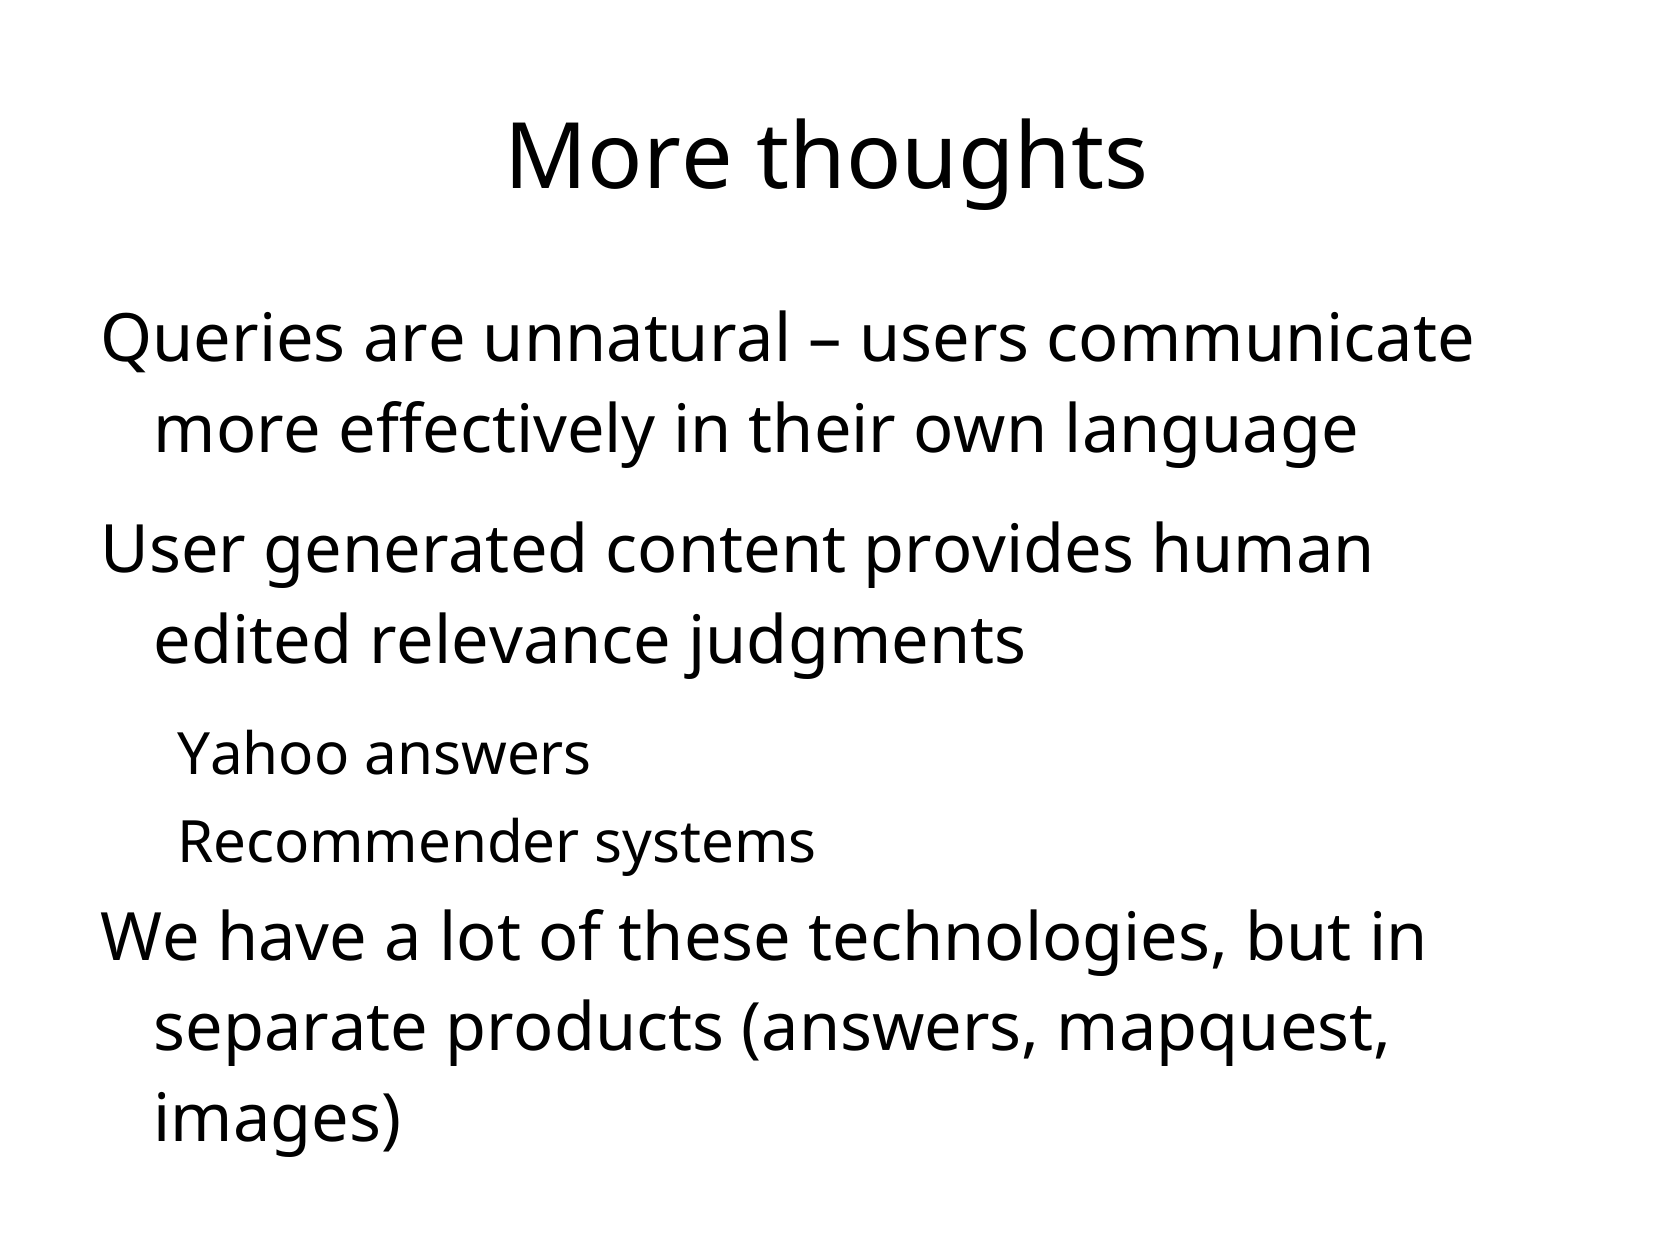

# More thoughts
Queries are unnatural – users communicate more effectively in their own language
User generated content provides human edited relevance judgments
Yahoo answers
Recommender systems
We have a lot of these technologies, but in separate products (answers, mapquest, images)